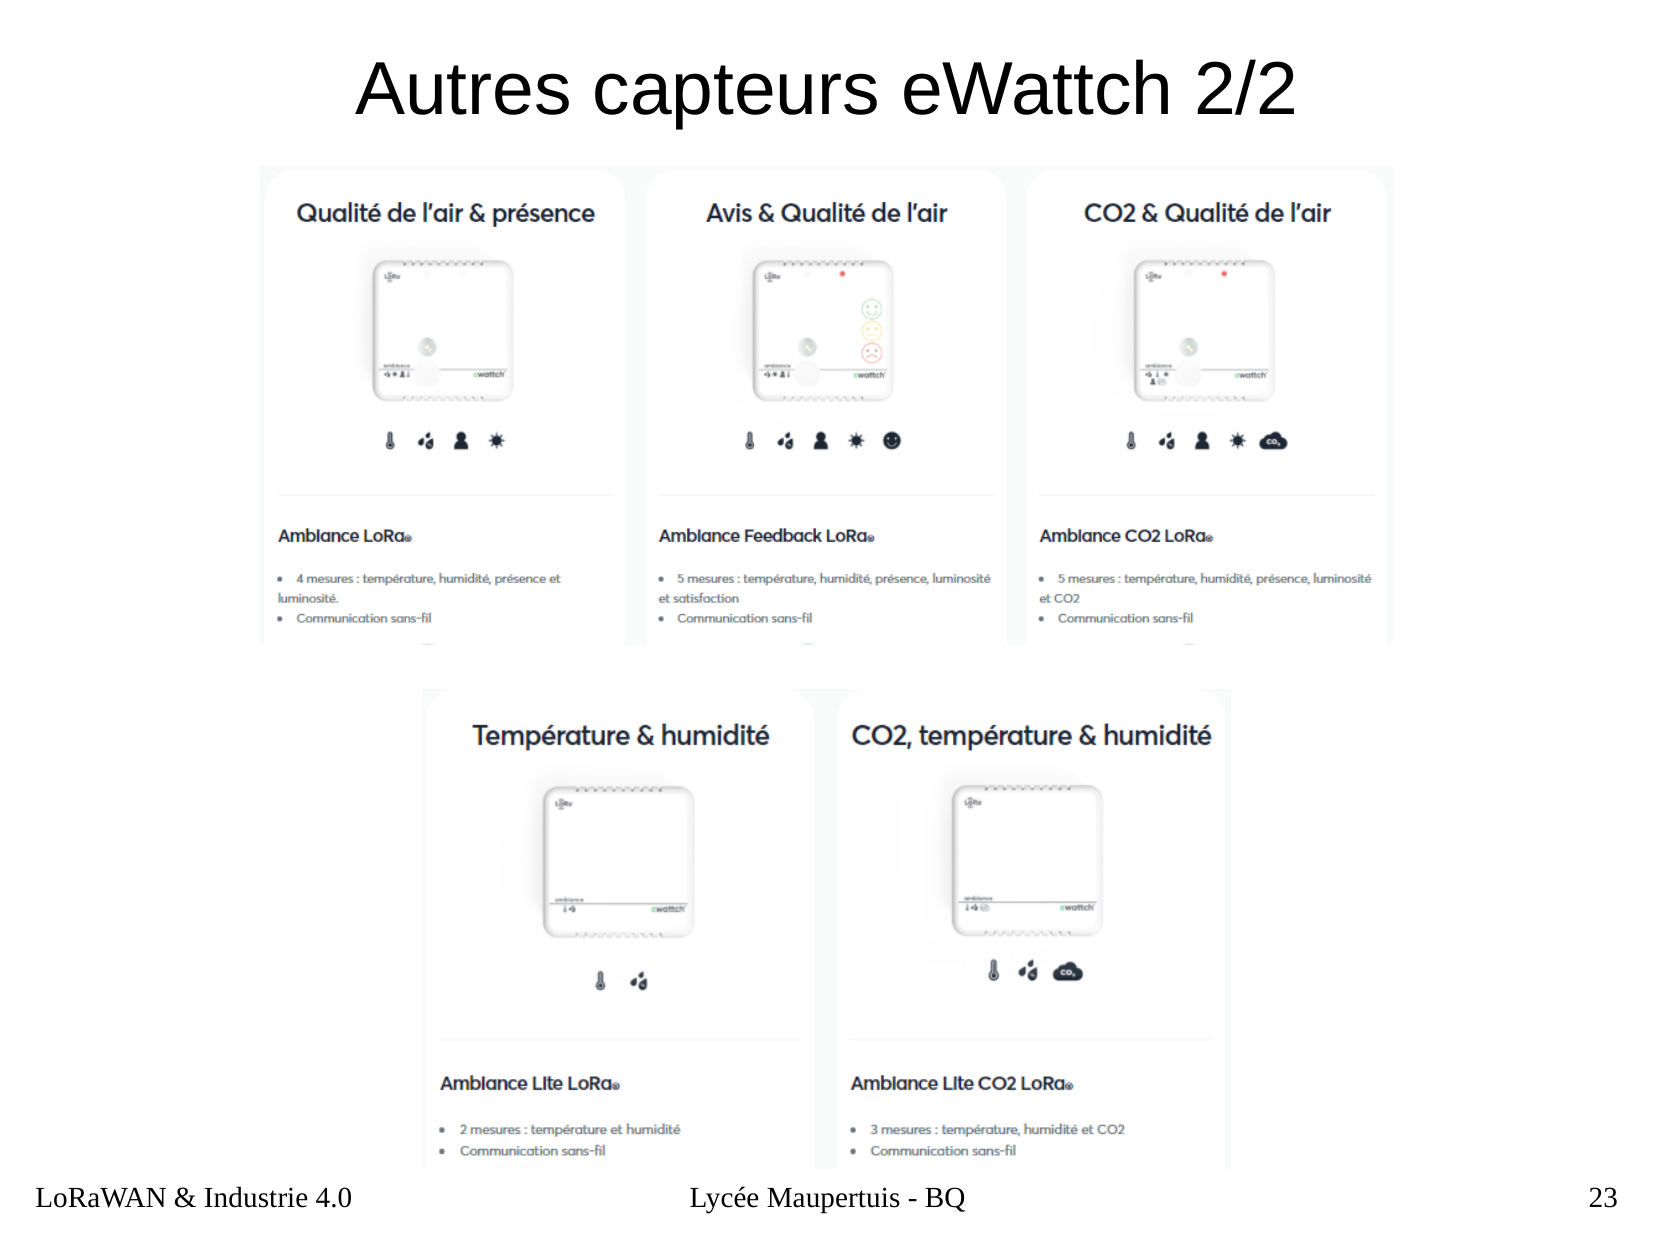

# Autres capteurs eWattch 2/2
LoRaWAN & Industrie 4.0
Lycée Maupertuis - BQ
23